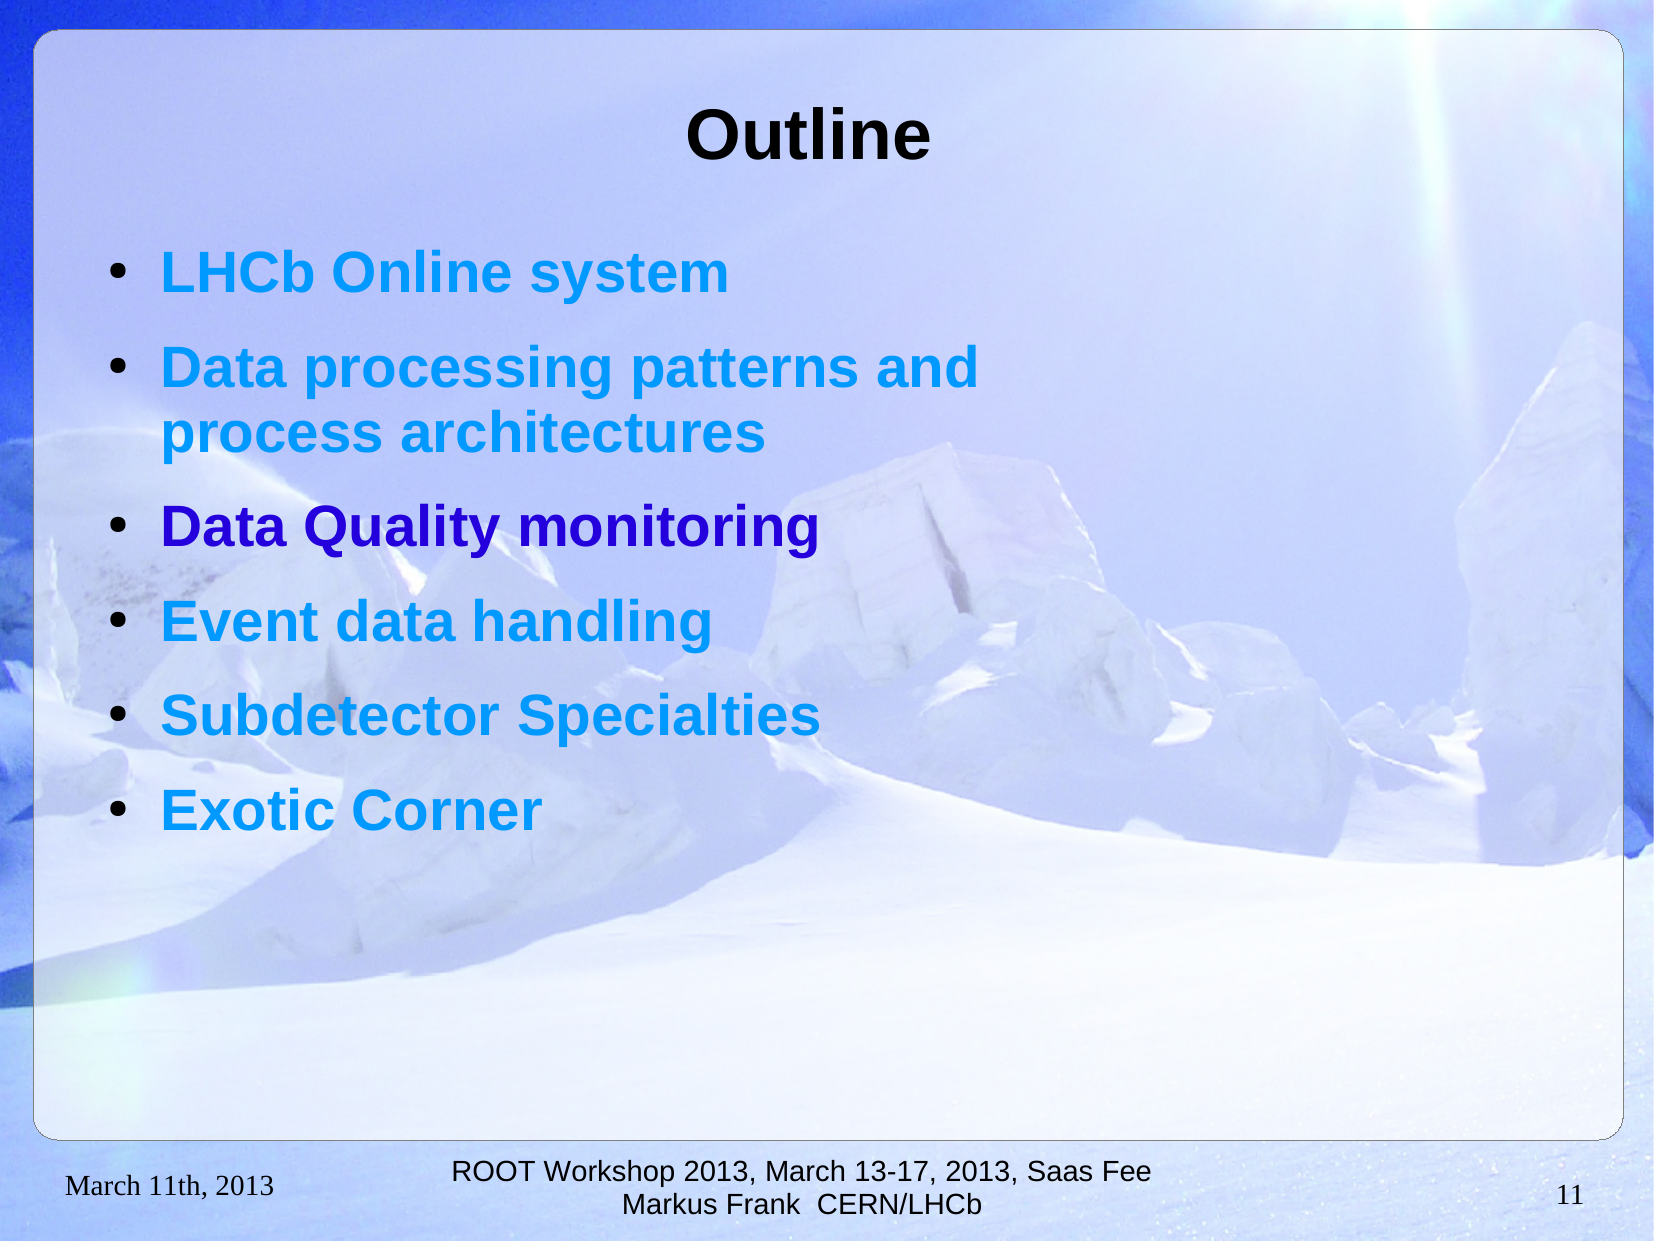

# Outline
LHCb Online system
Data processing patterns and
process architectures
Data Quality monitoring
Event data handling
Subdetector Specialties
Exotic Corner
March 11th, 2013
11